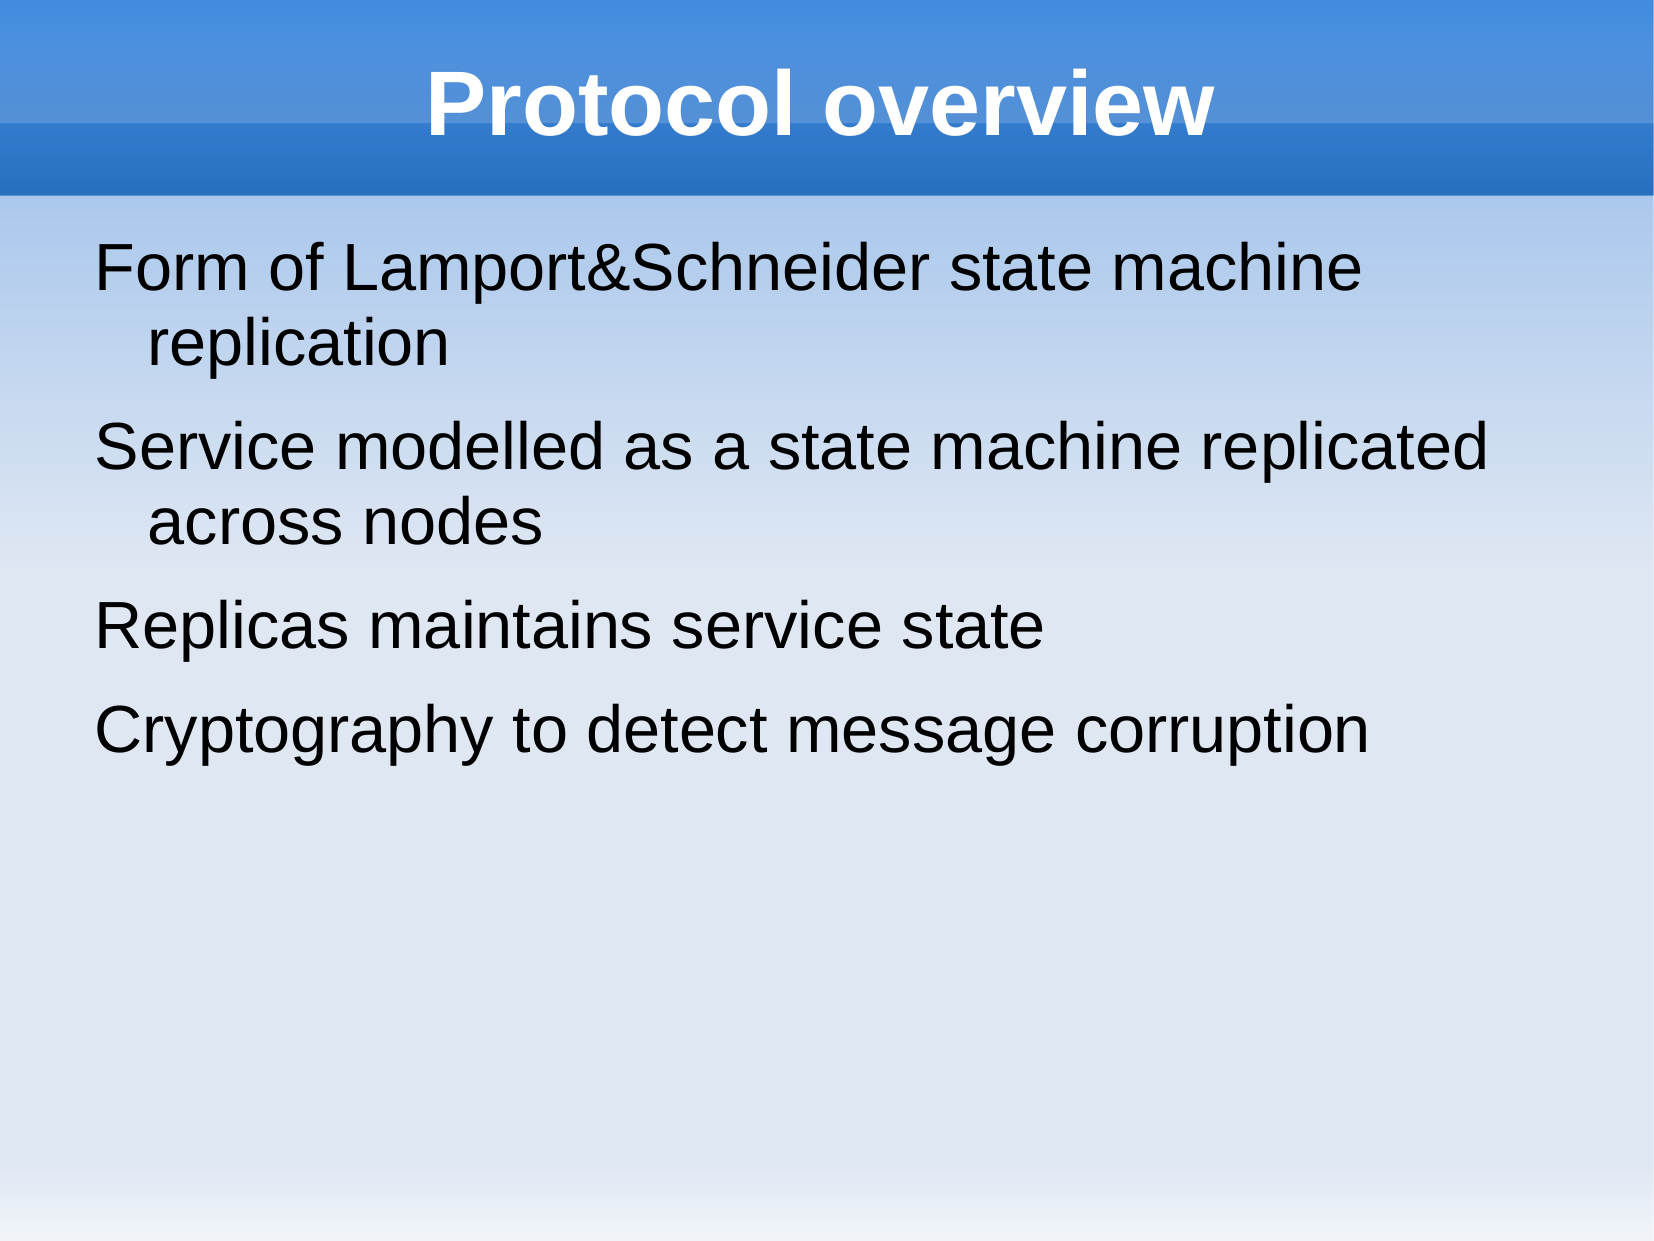

# Protocol overview
Form of Lamport&Schneider state machine replication
Service modelled as a state machine replicated across nodes
Replicas maintains service state
Cryptography to detect message corruption